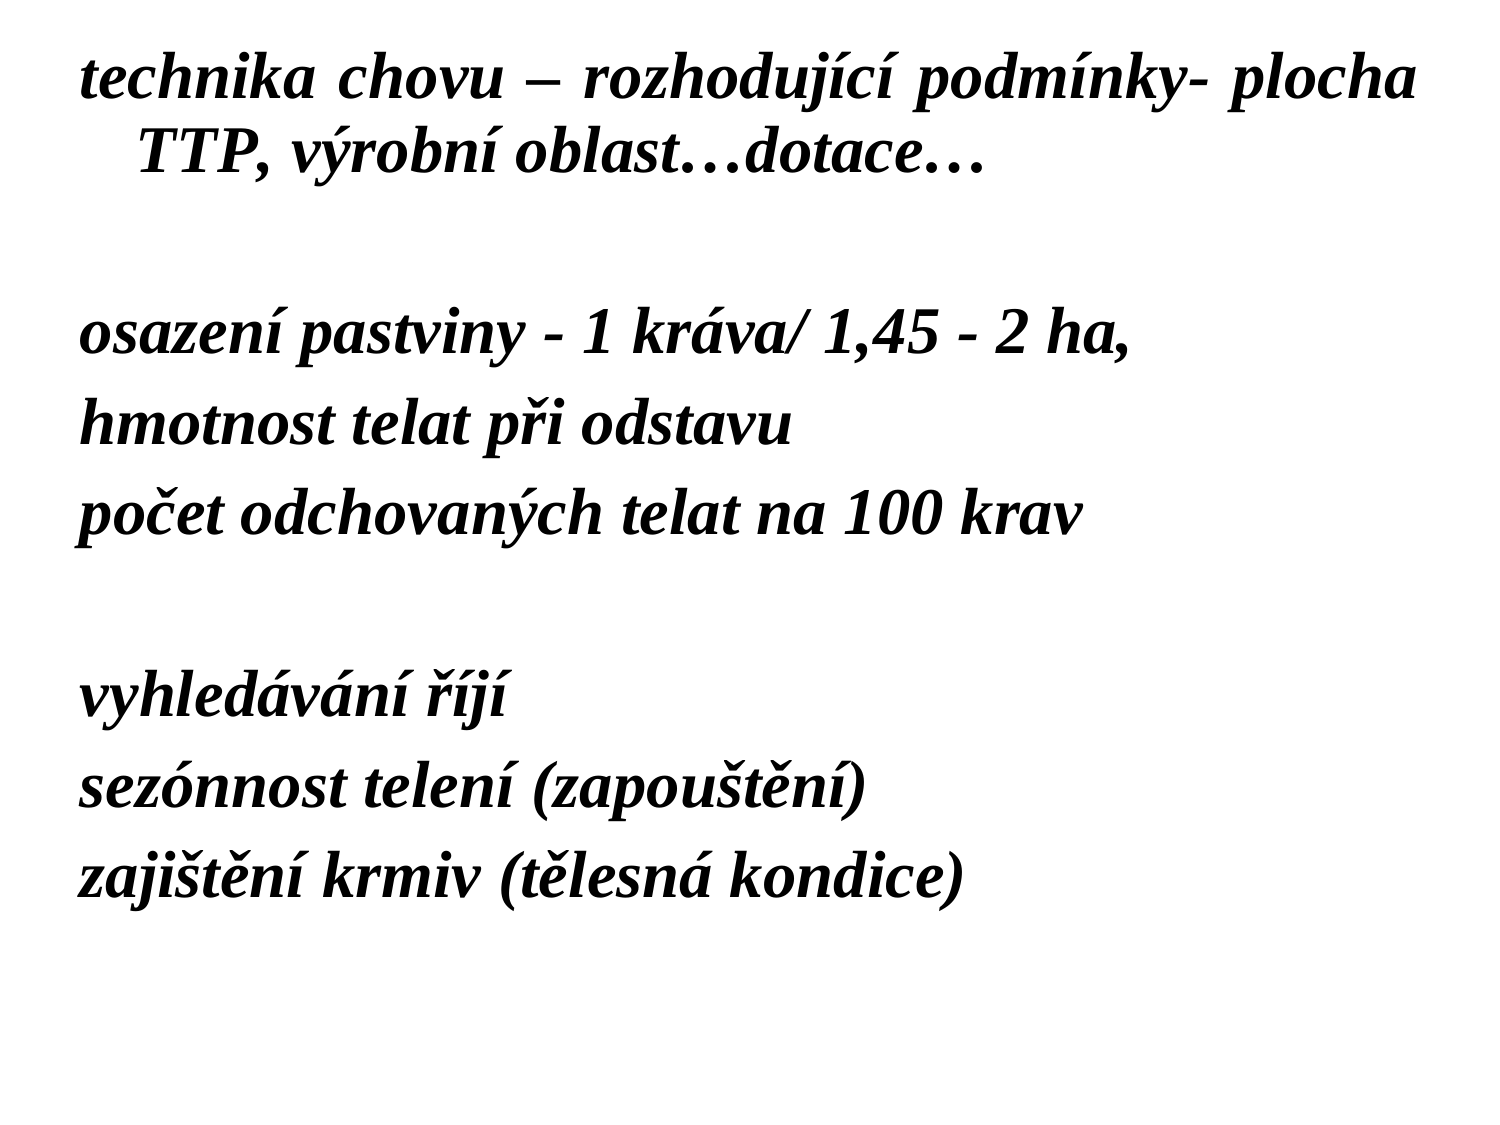

# technika chovu – rozhodující podmínky- plocha TTP, výrobní oblast…dotace…
osazení pastviny - 1 kráva/ 1,45 - 2 ha,
hmotnost telat při odstavu
počet odchovaných telat na 100 krav
vyhledávání říjí
sezónnost telení (zapouštění)
zajištění krmiv (tělesná kondice)